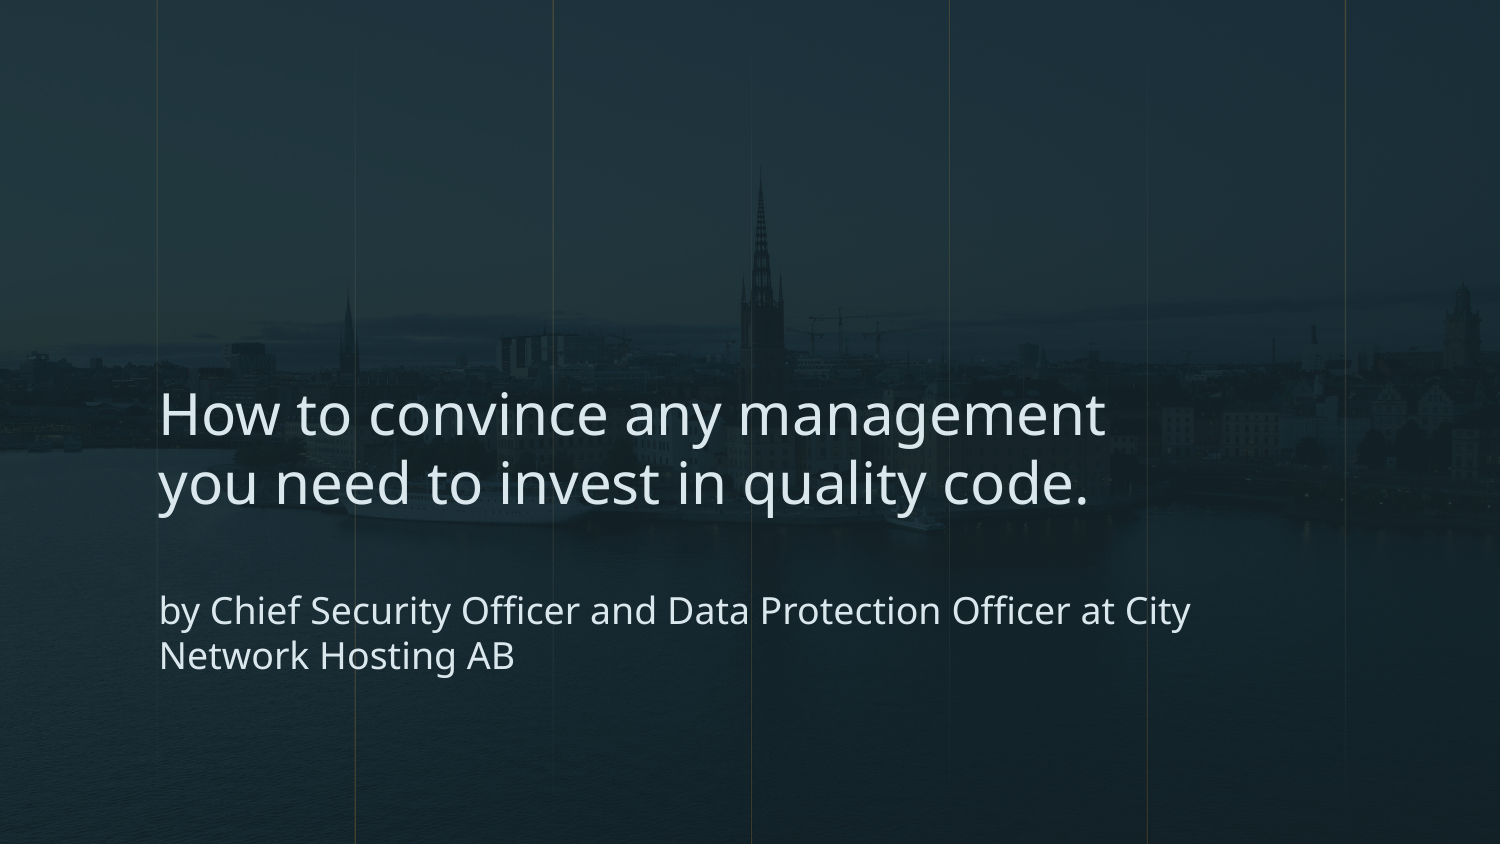

How to convince any management you need to invest in quality code.
by Chief Security Officer and Data Protection Officer at City Network Hosting AB